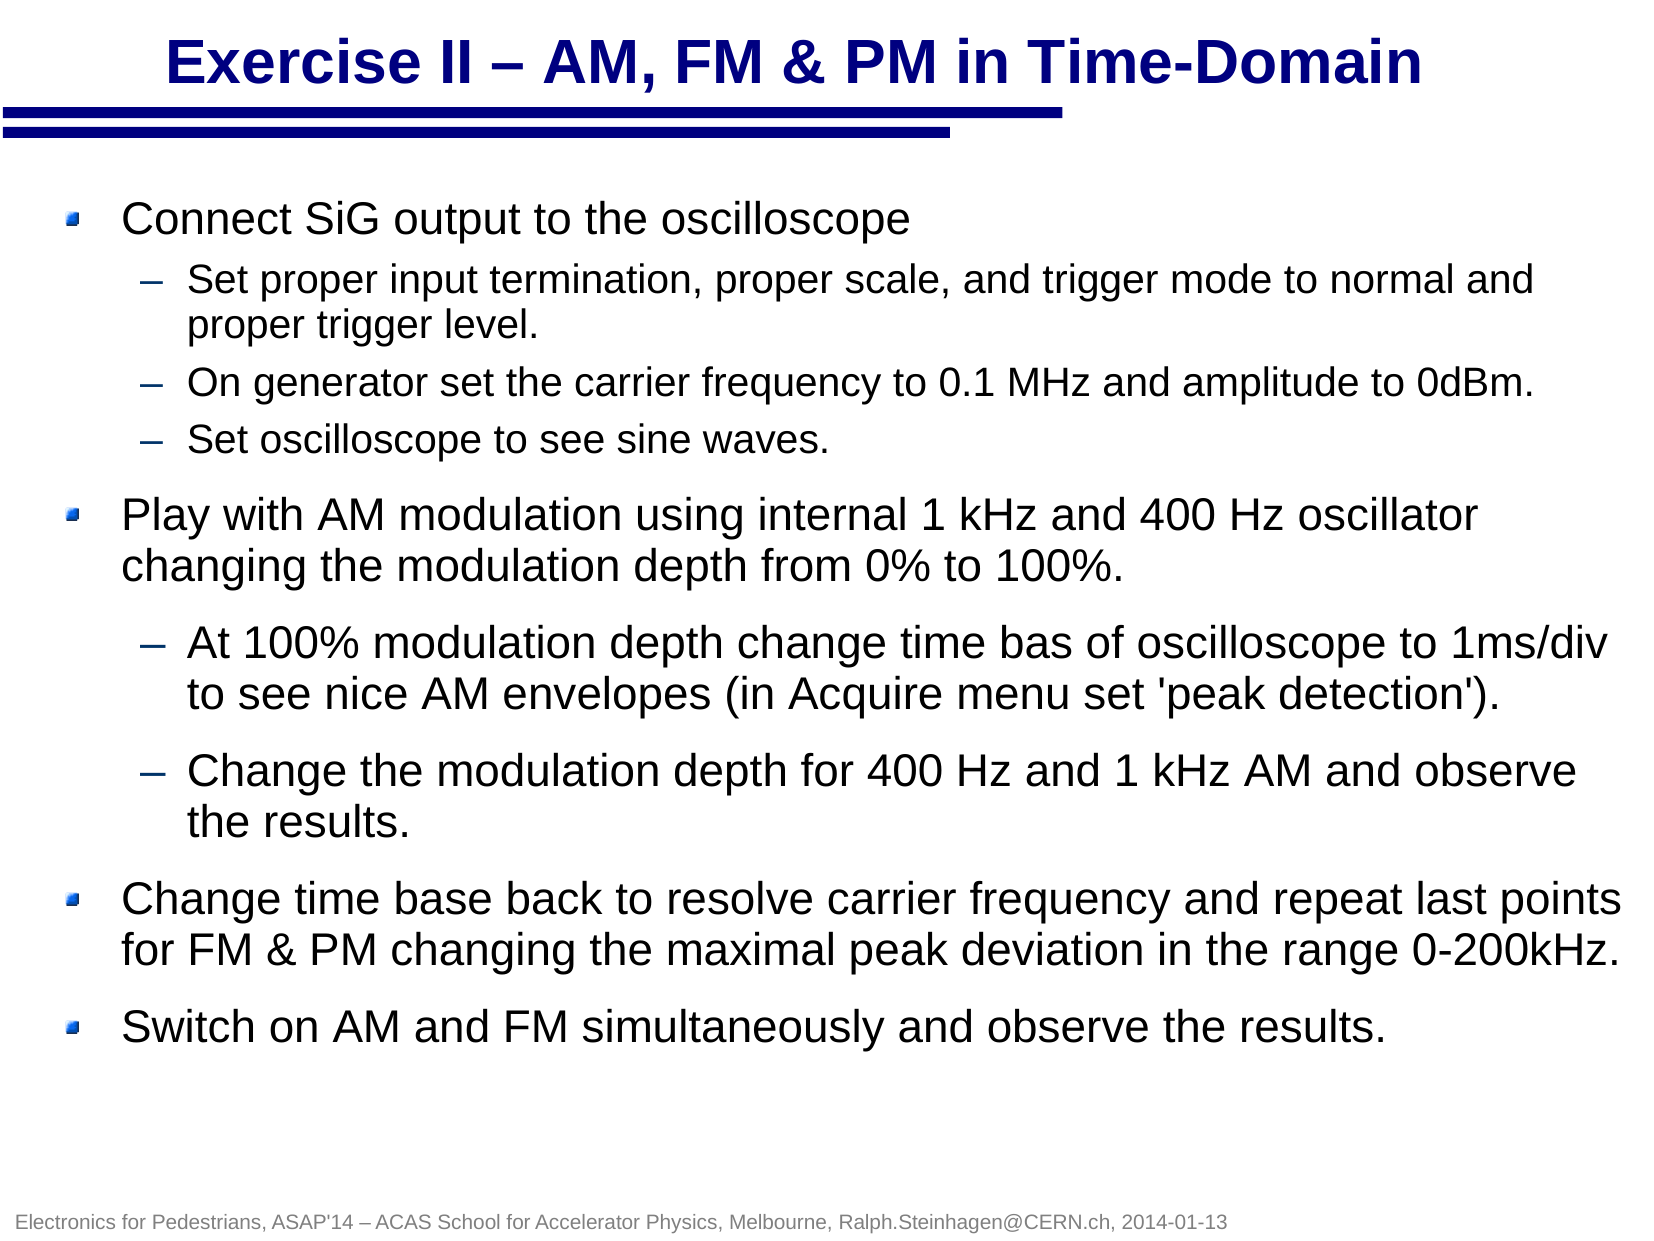

# Exercise II – AM, FM & PM in Time-Domain
Connect SiG output to the oscilloscope
Set proper input termination, proper scale, and trigger mode to normal and proper trigger level.
On generator set the carrier frequency to 0.1 MHz and amplitude to 0dBm.
Set oscilloscope to see sine waves.
Play with AM modulation using internal 1 kHz and 400 Hz oscillator changing the modulation depth from 0% to 100%.
At 100% modulation depth change time bas of oscilloscope to 1ms/div to see nice AM envelopes (in Acquire menu set 'peak detection').
Change the modulation depth for 400 Hz and 1 kHz AM and observe the results.
Change time base back to resolve carrier frequency and repeat last points for FM & PM changing the maximal peak deviation in the range 0-200kHz.
Switch on AM and FM simultaneously and observe the results.